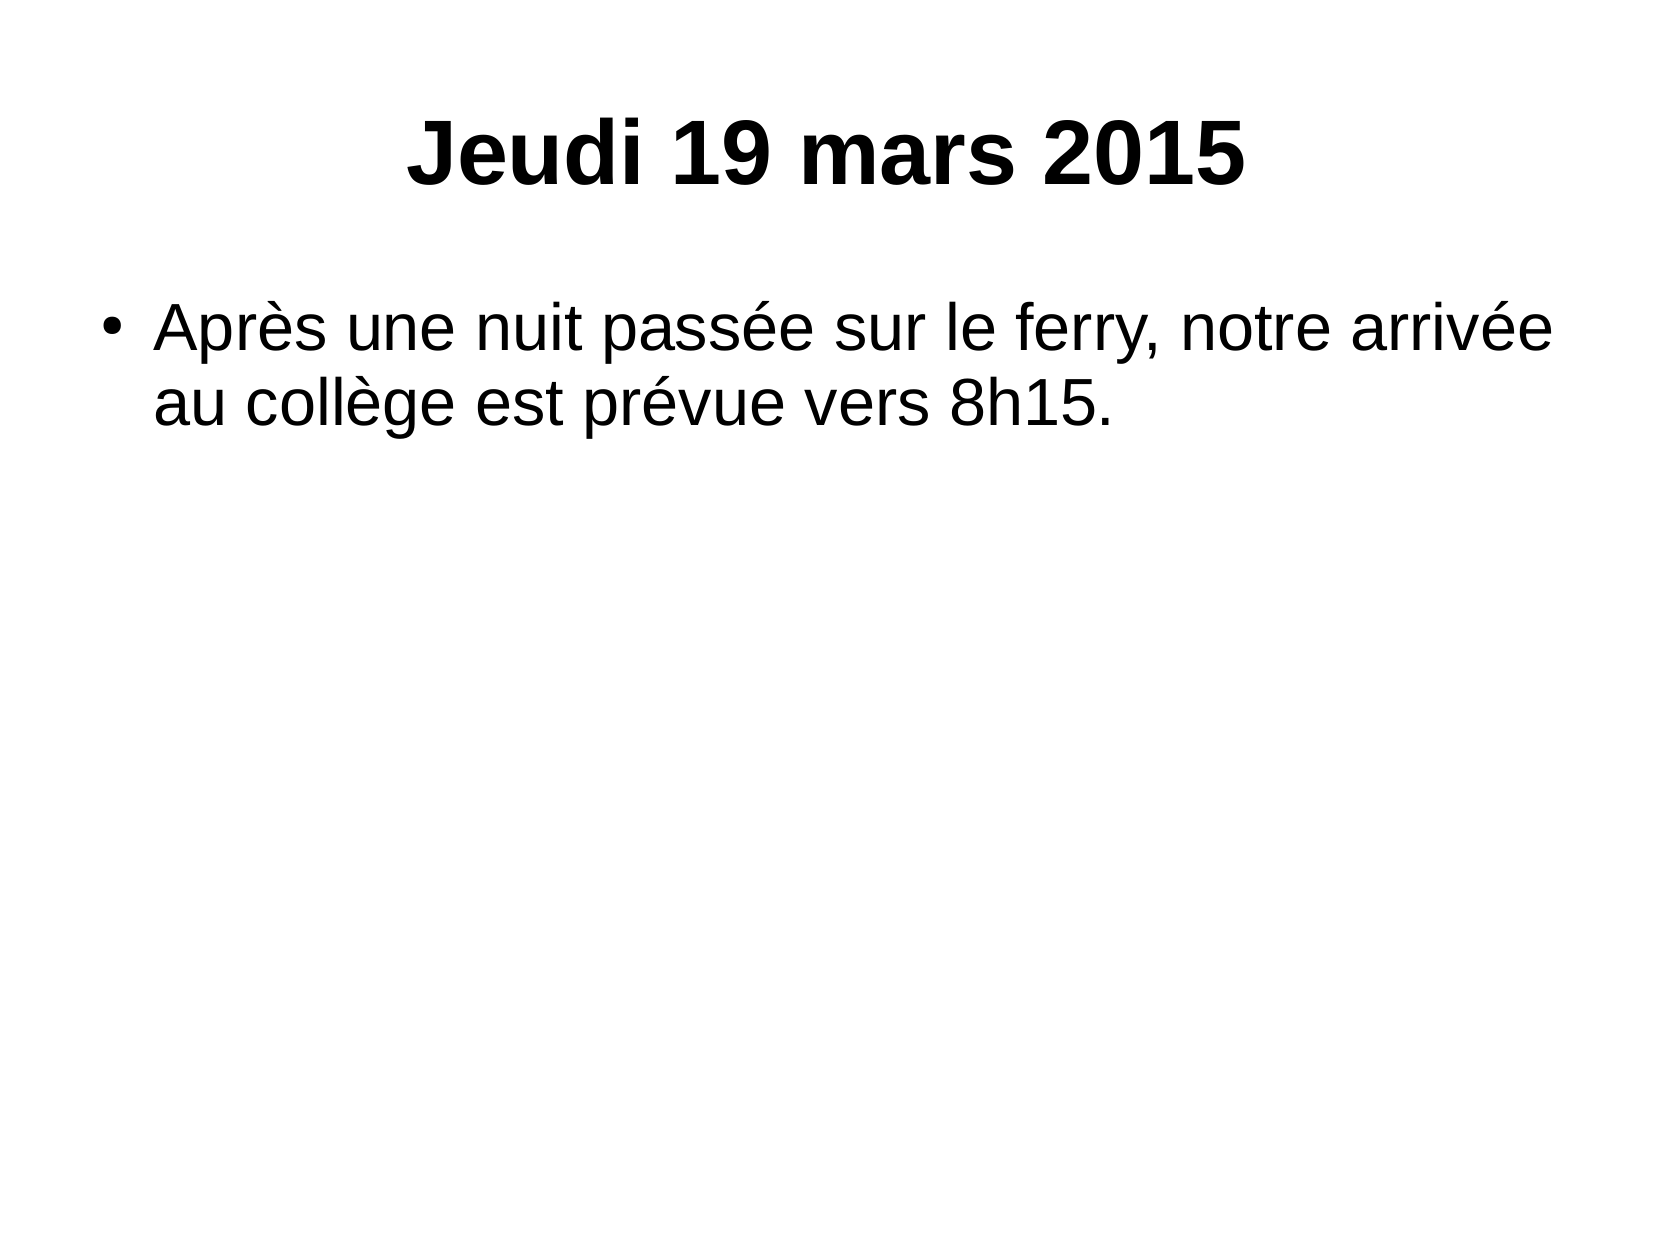

# Jeudi 19 mars 2015
Après une nuit passée sur le ferry, notre arrivée au collège est prévue vers 8h15.